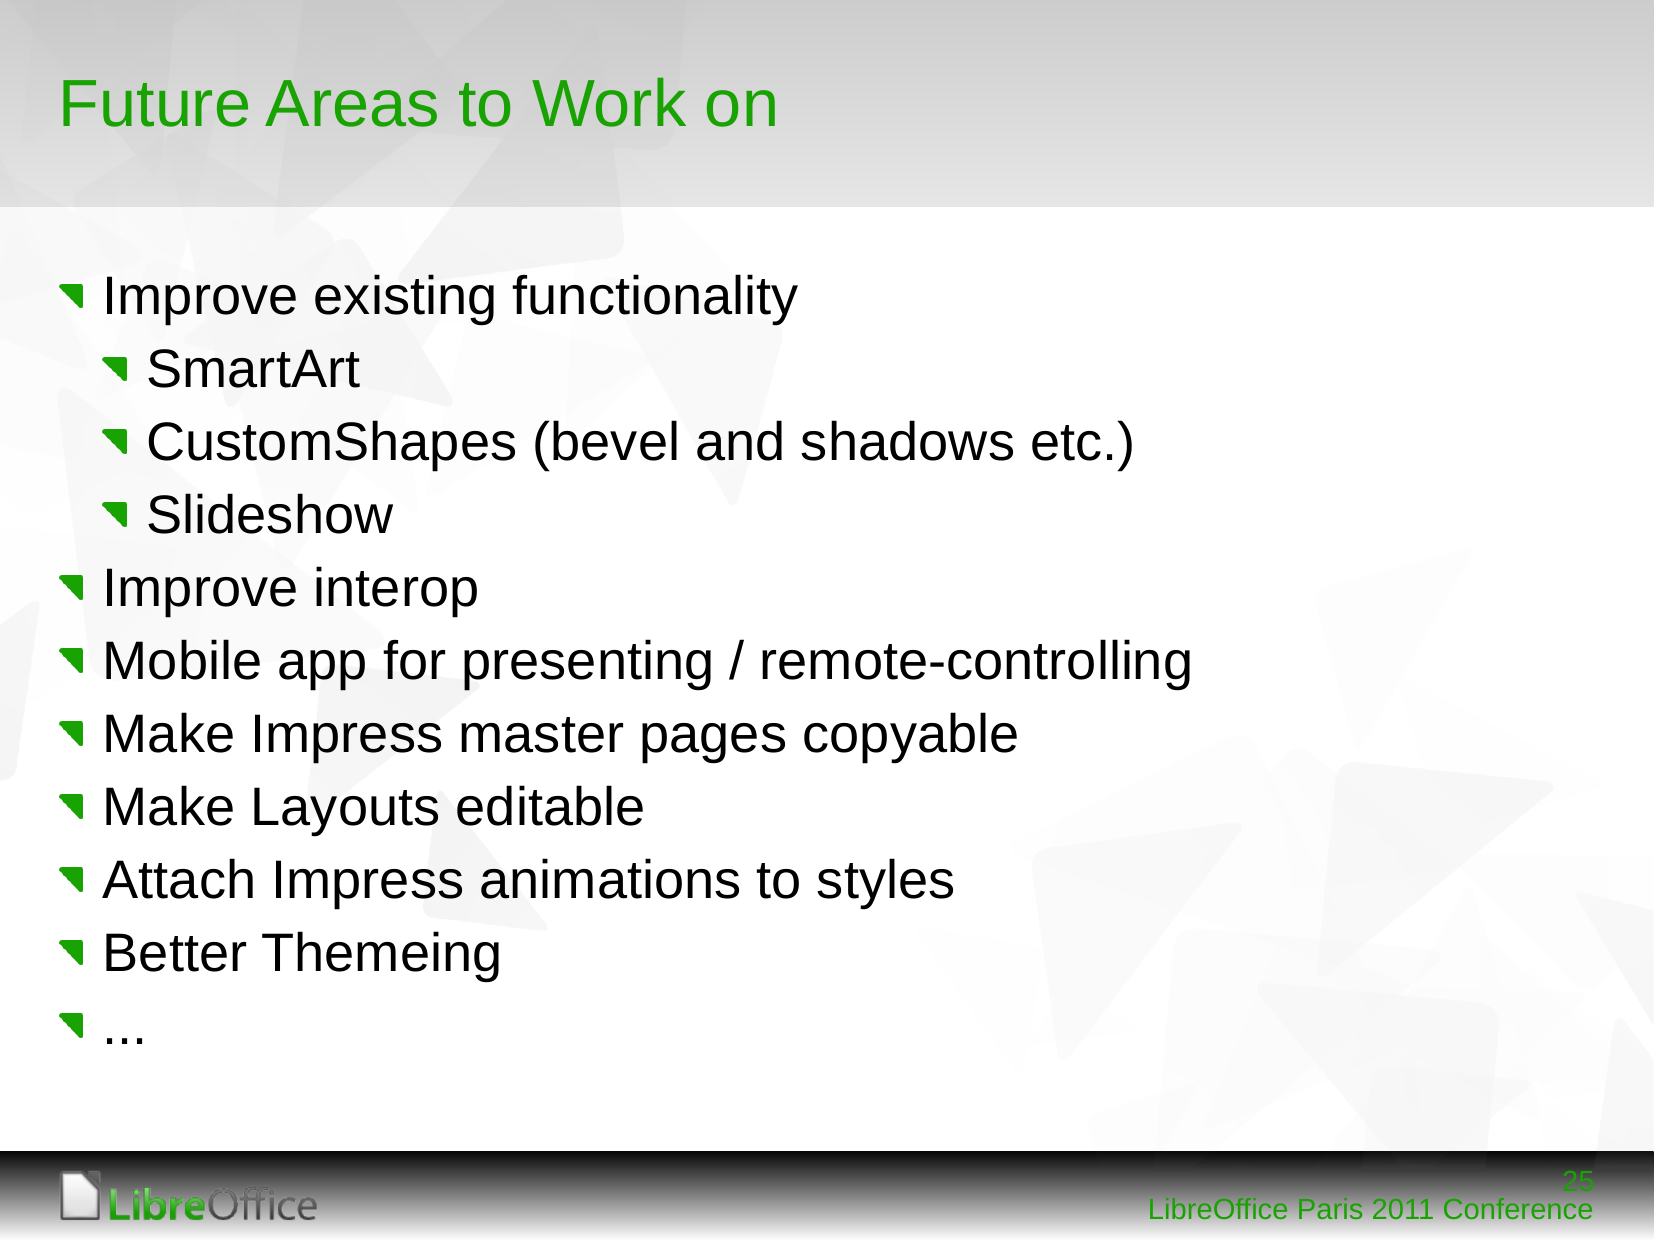

# Future Areas to Work on
Improve existing functionality
SmartArt
CustomShapes (bevel and shadows etc.)
Slideshow
Improve interop
Mobile app for presenting / remote-controlling
Make Impress master pages copyable
Make Layouts editable
Attach Impress animations to styles
Better Themeing
...
25
LibreOffice Paris 2011 Conference